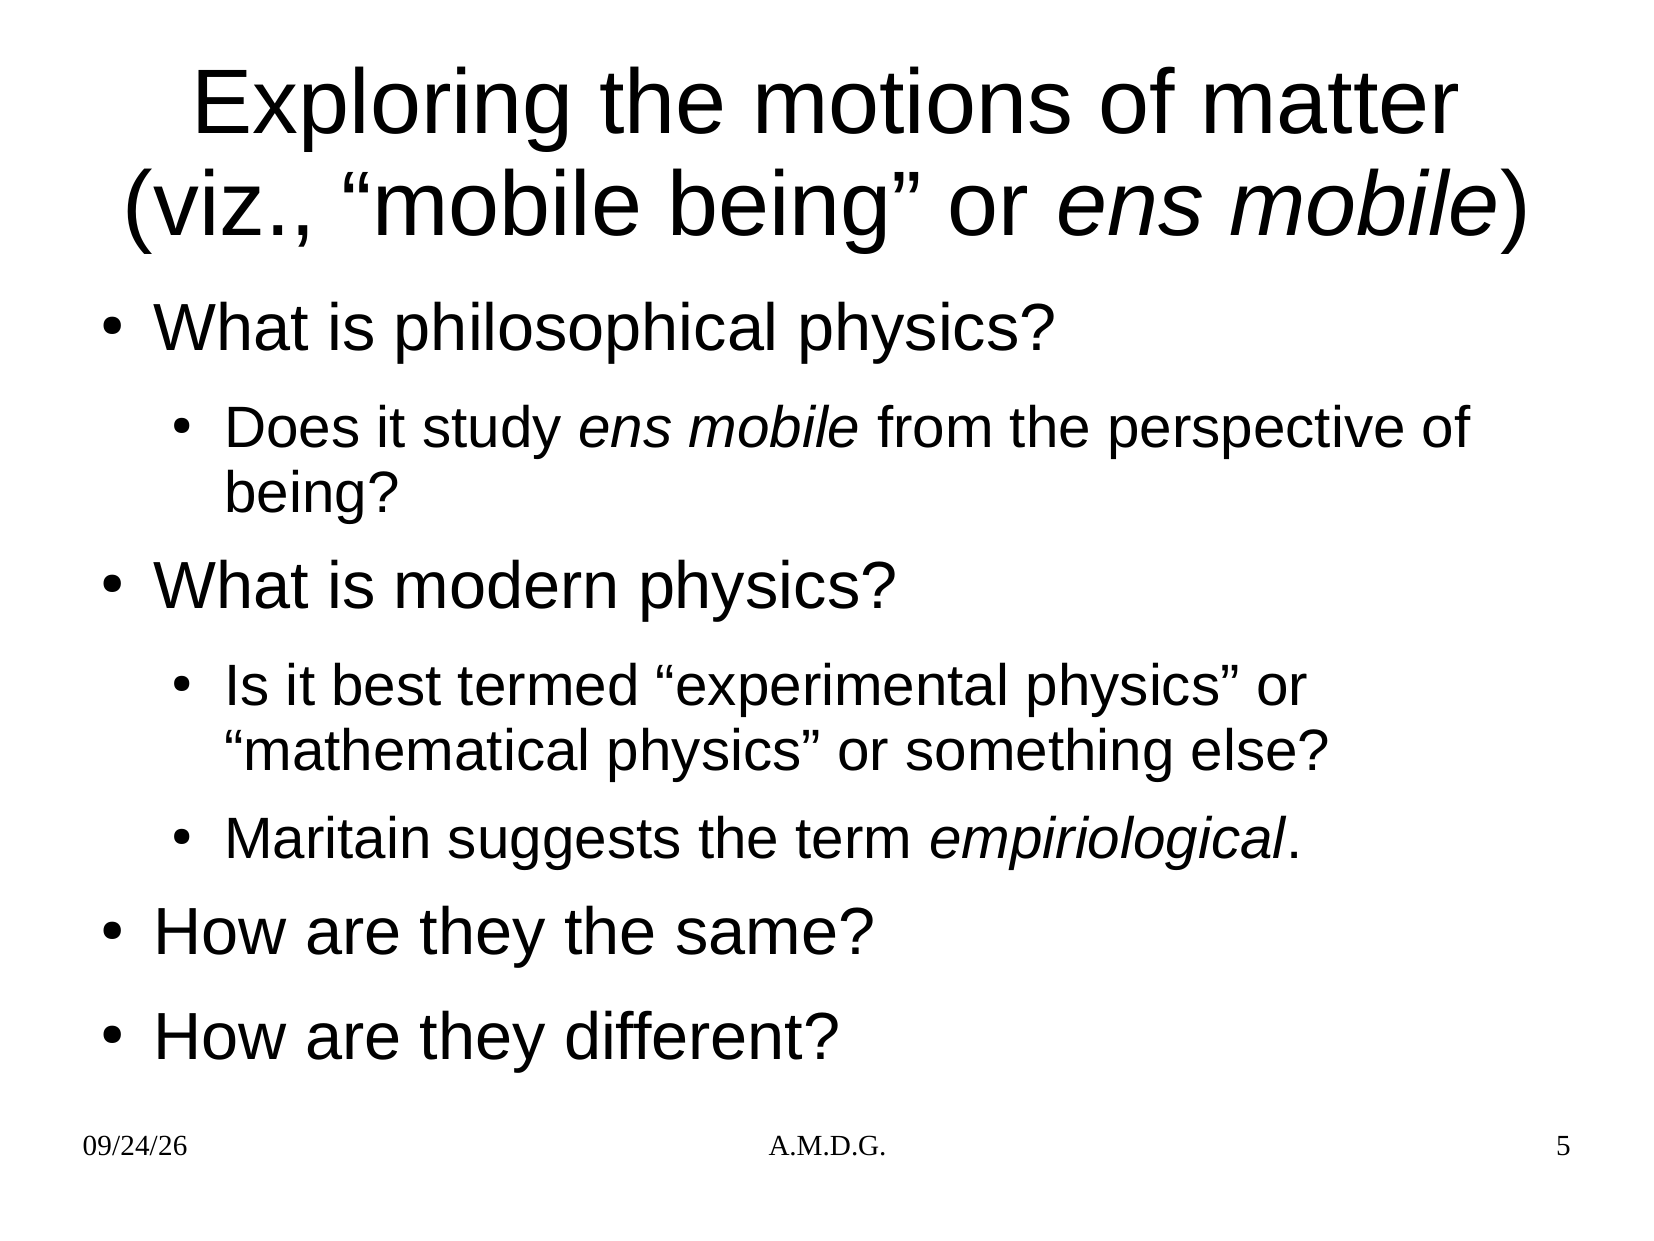

# Exploring the motions of matter (viz., “mobile being” or ens mobile)
What is philosophical physics?
Does it study ens mobile from the perspective of being?
What is modern physics?
Is it best termed “experimental physics” or “mathematical physics” or something else?
Maritain suggests the term empiriological.
How are they the same?
How are they different?
A.M.D.G.
5